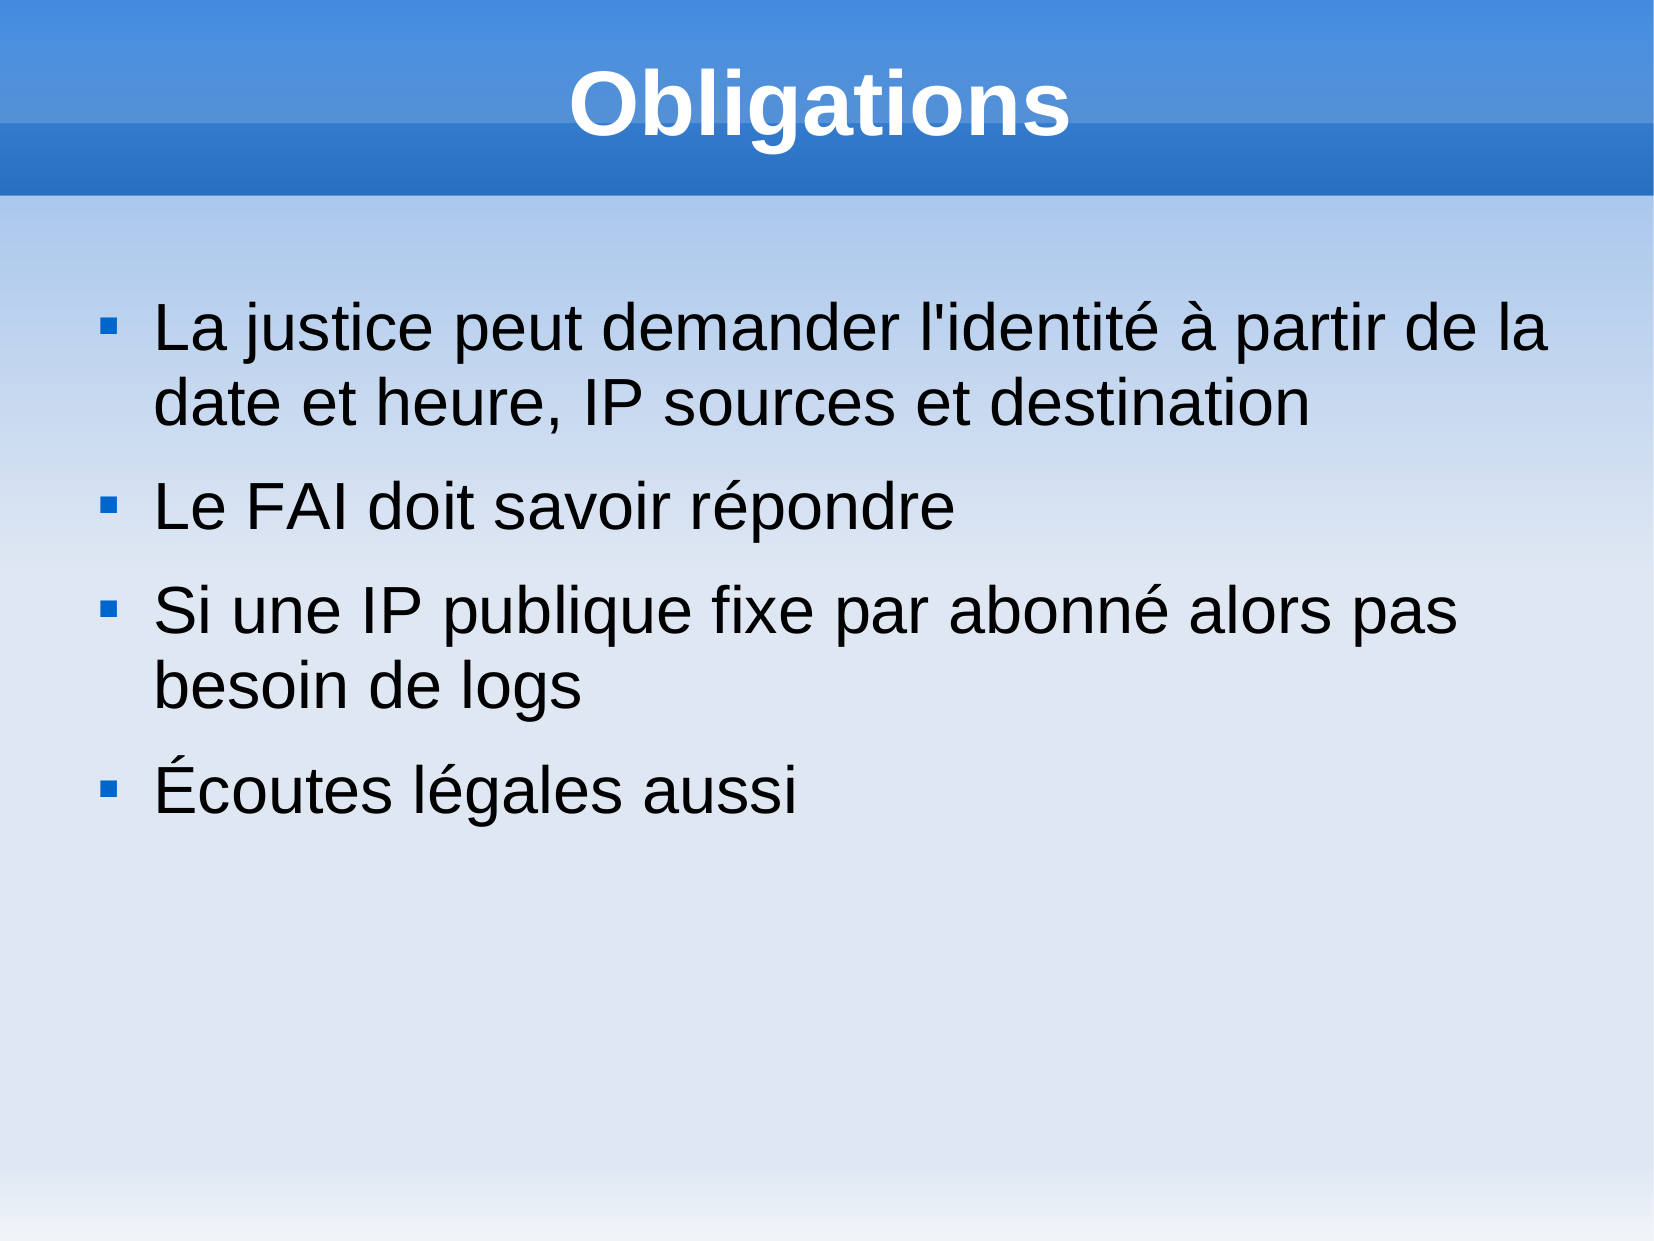

# Obligations
La justice peut demander l'identité à partir de la date et heure, IP sources et destination
Le FAI doit savoir répondre
Si une IP publique fixe par abonné alors pas besoin de logs
Écoutes légales aussi